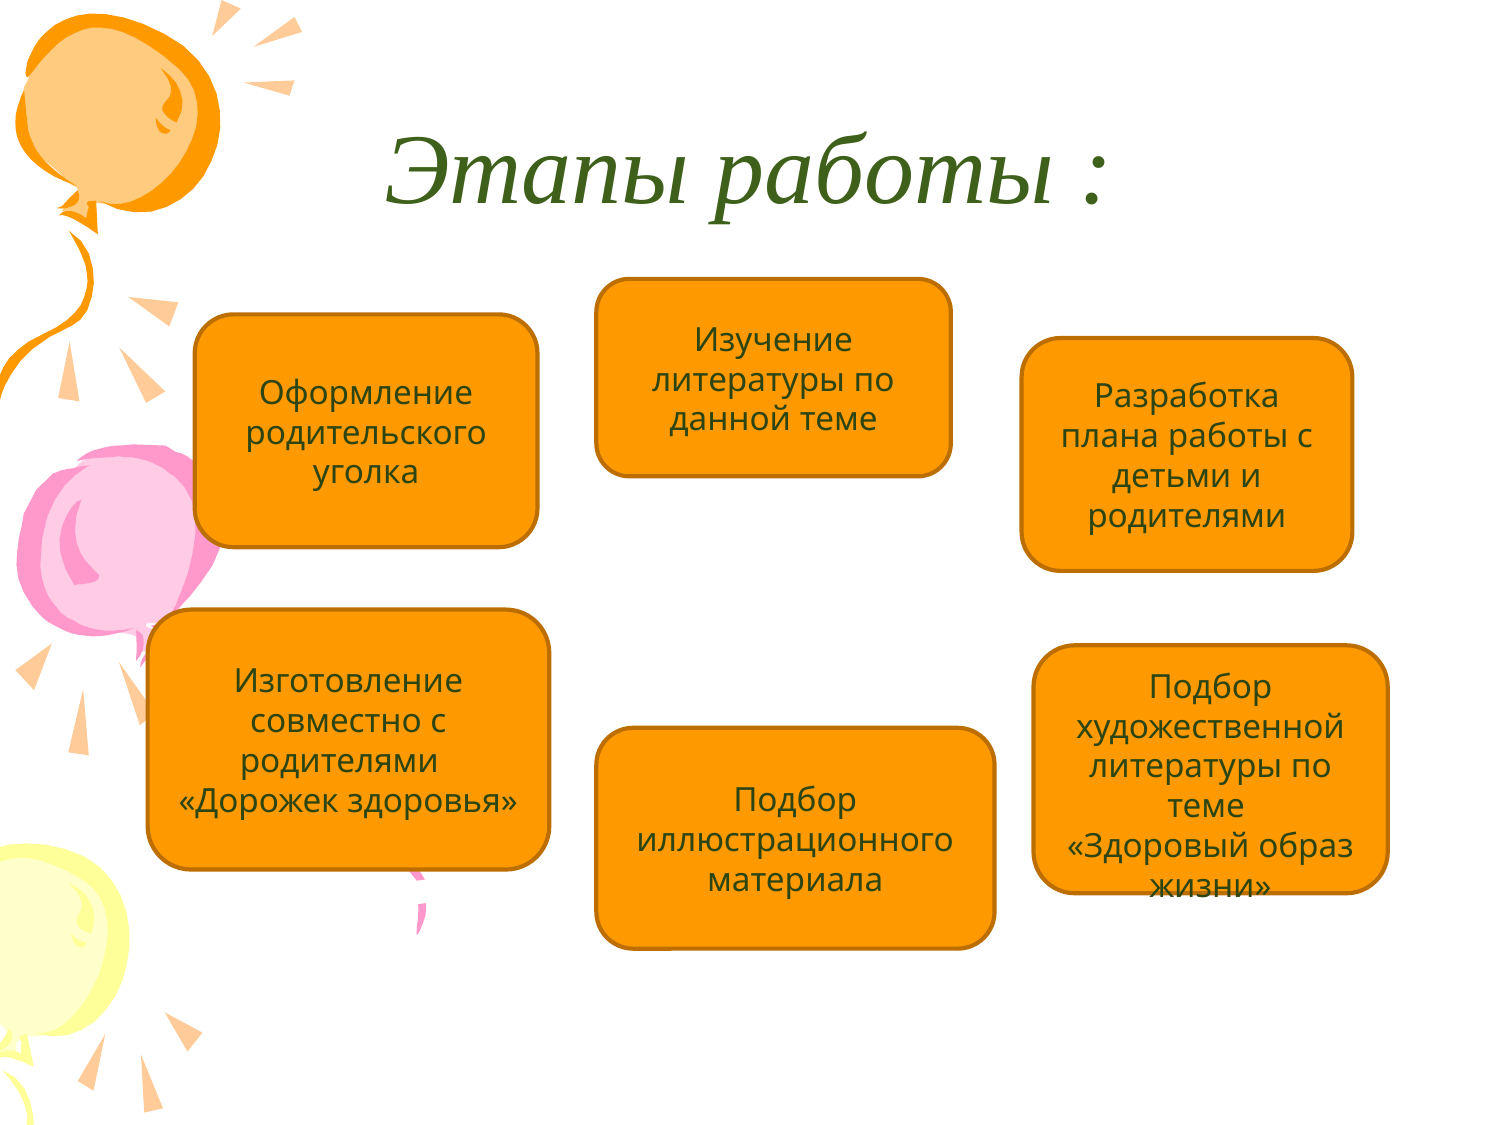

# Этапы работы :
Изучение литературы по данной теме
Оформление родительского уголка
Разработка плана работы с детьми и родителями
Изготовление совместно с родителями
«Дорожек здоровья»
Подбор художественной литературы по теме
«Здоровый образ жизни»
Подбор иллюстрационного материала